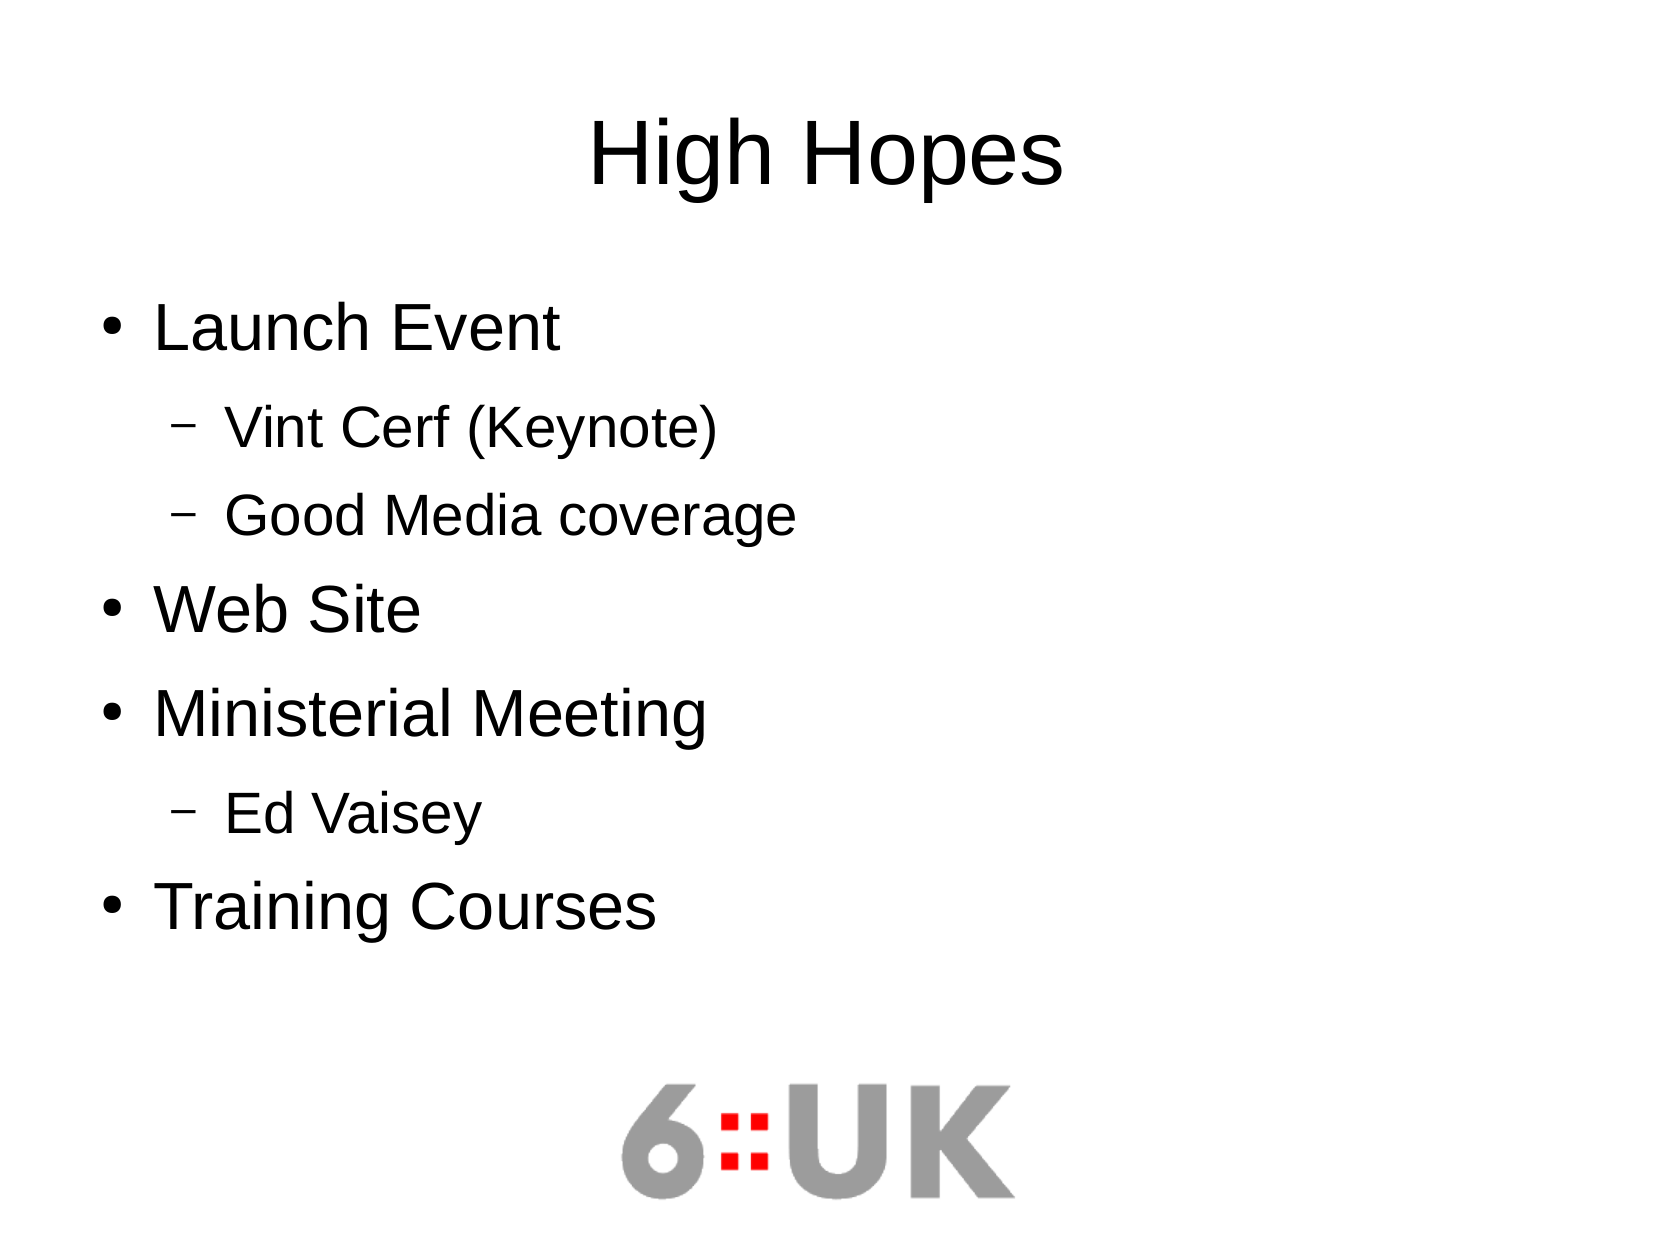

# High Hopes
Launch Event
Vint Cerf (Keynote)
Good Media coverage
Web Site
Ministerial Meeting
Ed Vaisey
Training Courses